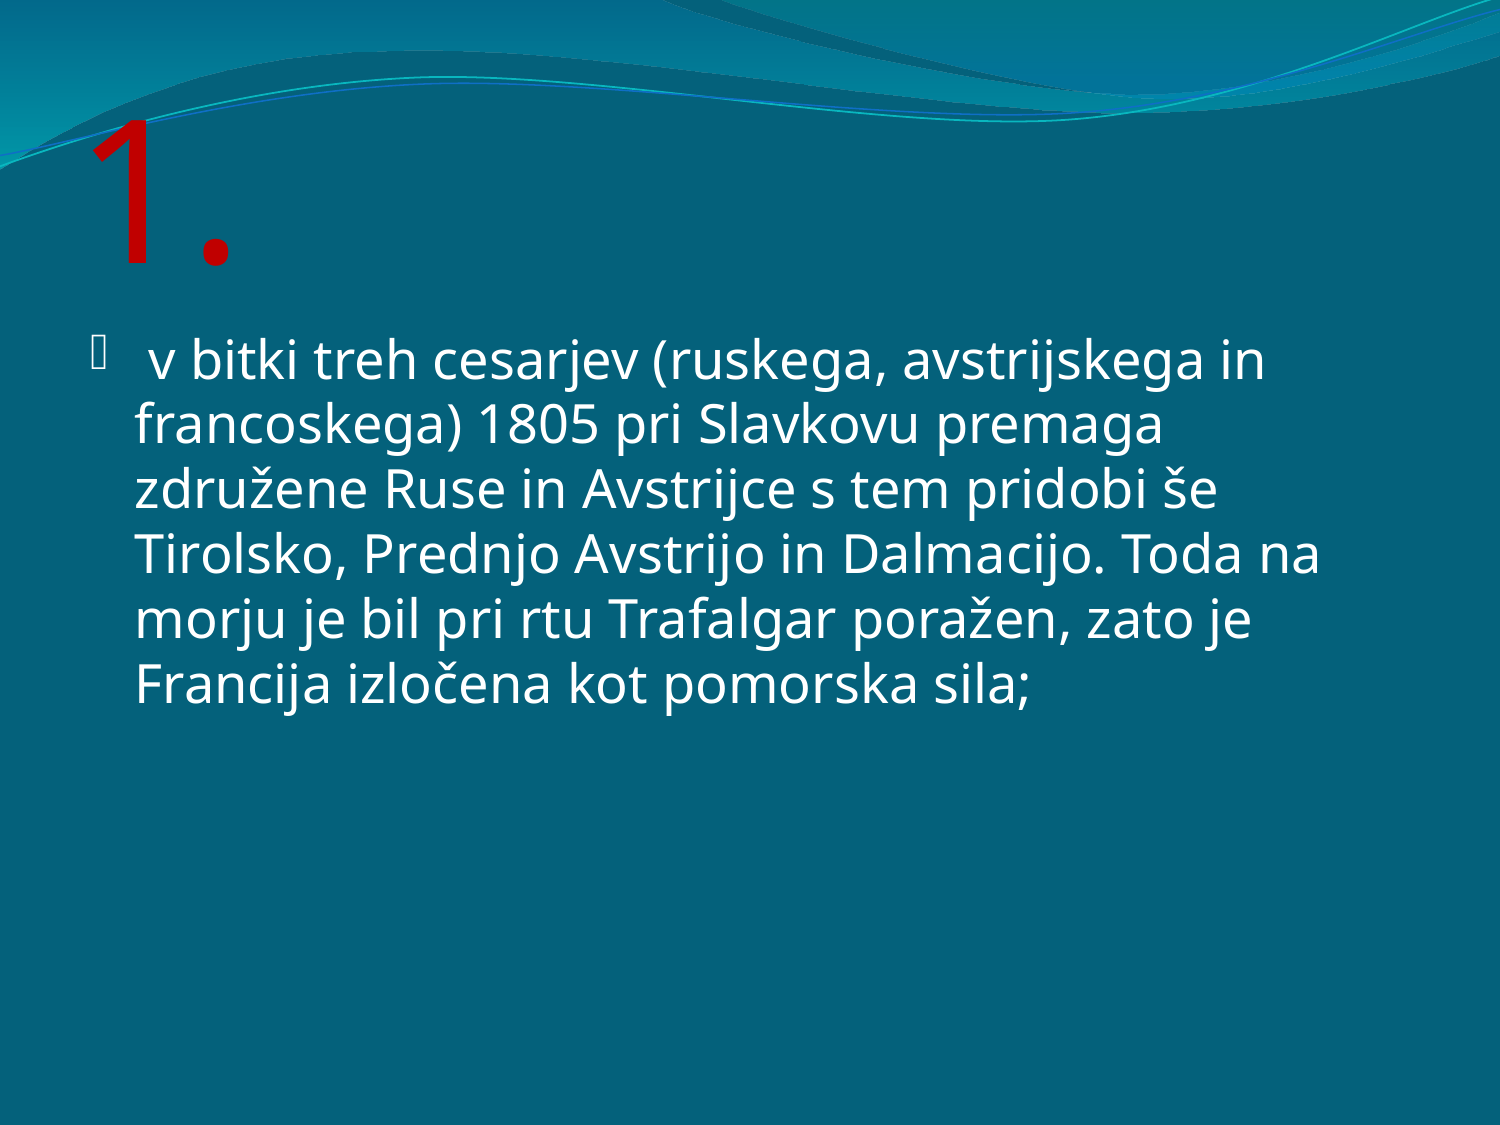

# 1.
 v bitki treh cesarjev (ruskega, avstrijskega in francoskega) 1805 pri Slavkovu premaga združene Ruse in Avstrijce s tem pridobi še Tirolsko, Prednjo Avstrijo in Dalmacijo. Toda na morju je bil pri rtu Trafalgar poražen, zato je Francija izločena kot pomorska sila;